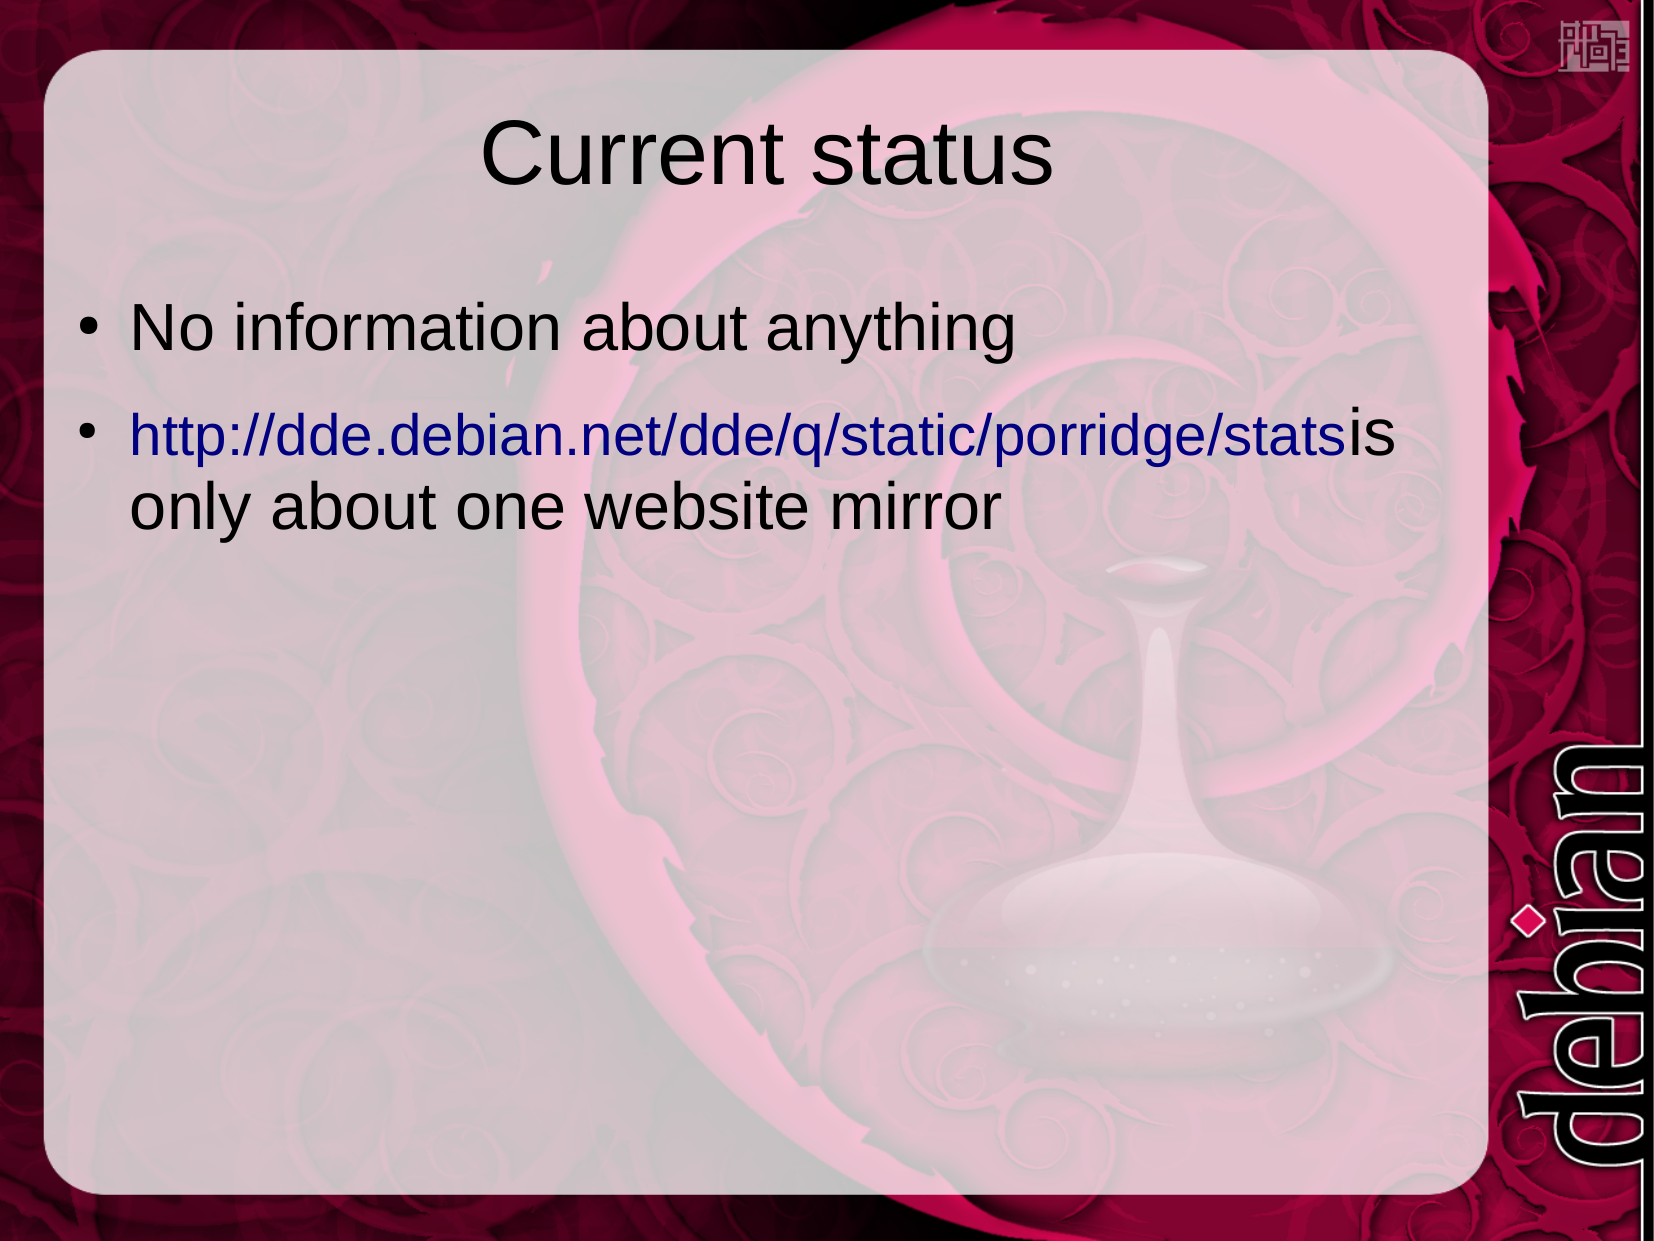

# Current status
No information about anything
http://dde.debian.net/dde/q/static/porridge/statsis only about one website mirror